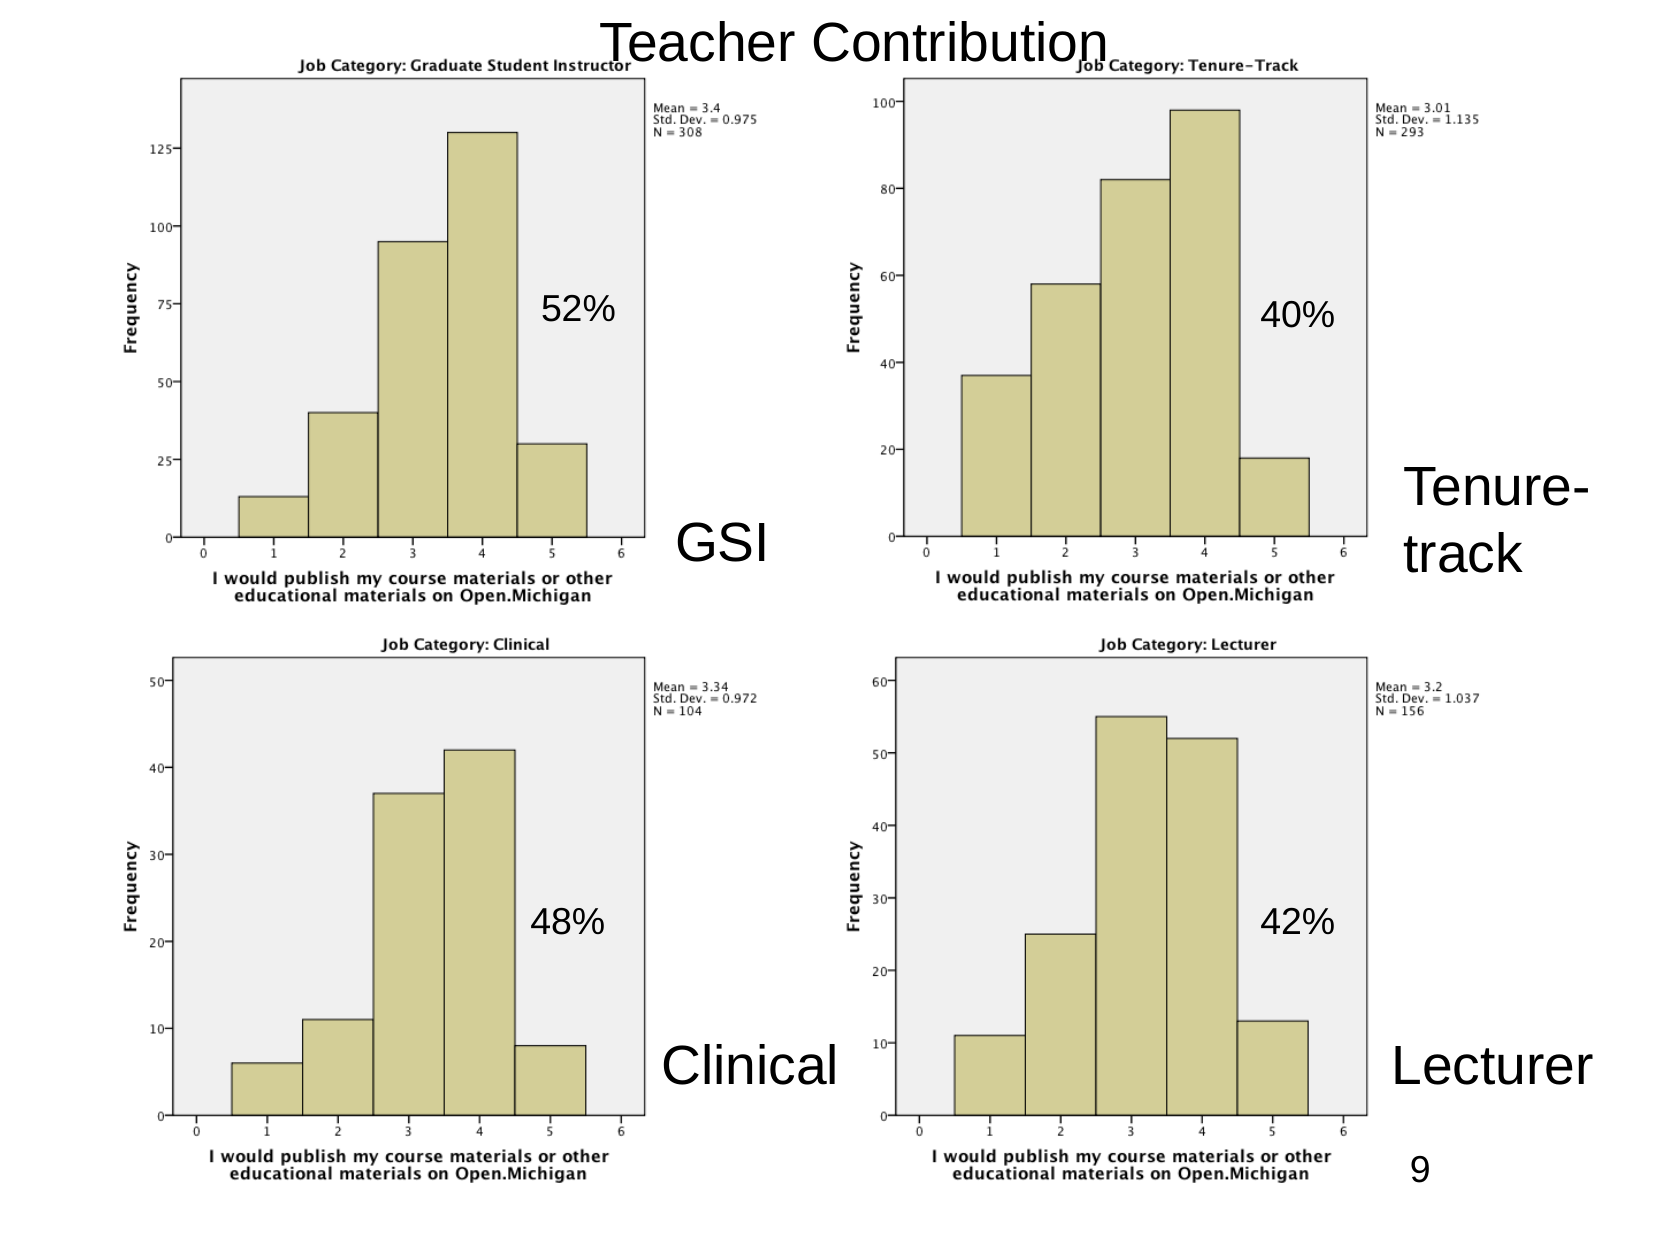

Teacher Contribution
52%
40%
Tenure-track
GSI
48%
42%
Clinical
Lecturer